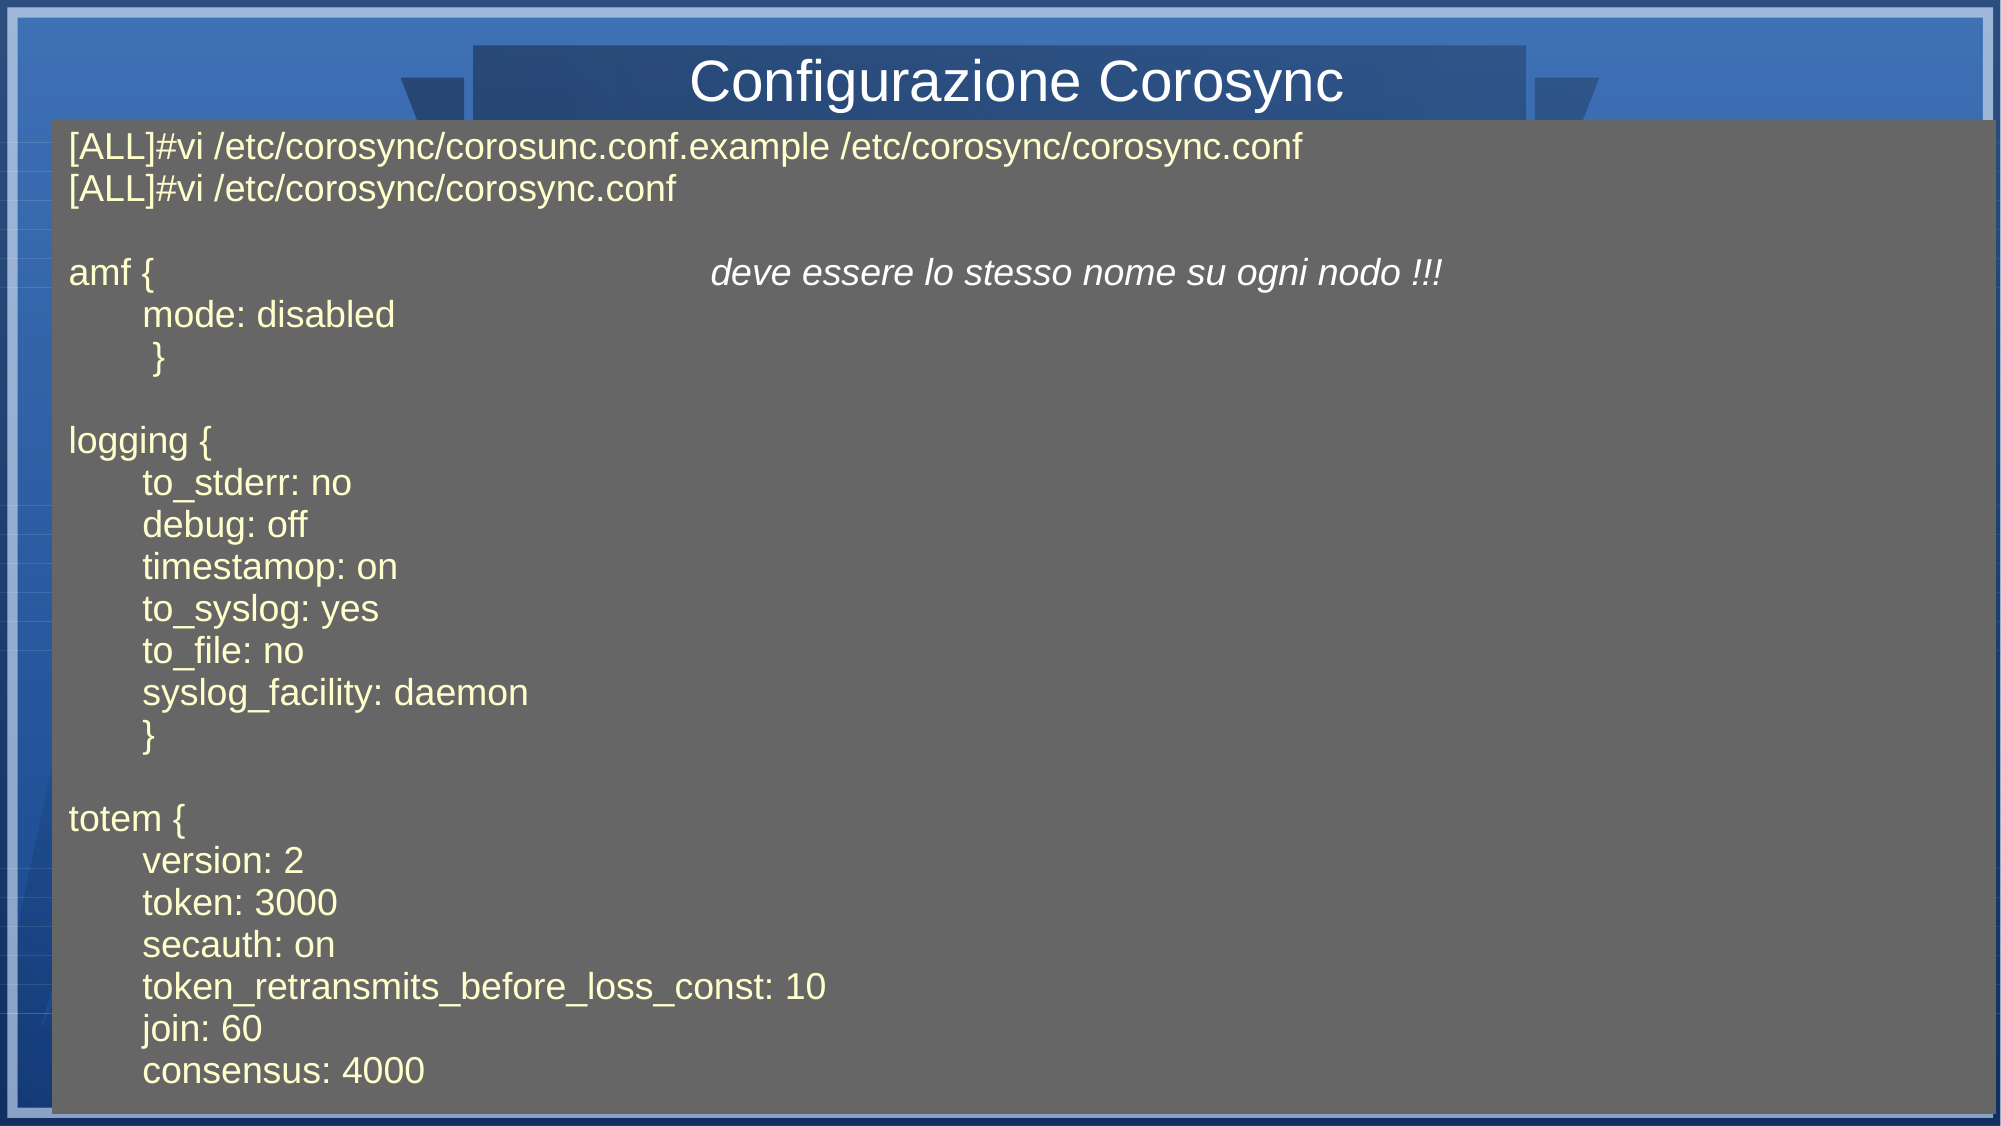

# Configurazione Corosync
| [ALL]#vi /etc/corosync/corosunc.conf.example /etc/corosync/corosync.conf [ALL]#vi /etc/corosync/corosync.conf amf { deve essere lo stesso nome su ogni nodo !!! mode: disabled } logging { to\_stderr: no debug: off timestamop: on to\_syslog: yes to\_file: no syslog\_facility: daemon } totem { version: 2 token: 3000 secauth: on token\_retransmits\_before\_loss\_const: 10 join: 60 consensus: 4000 |
| --- |